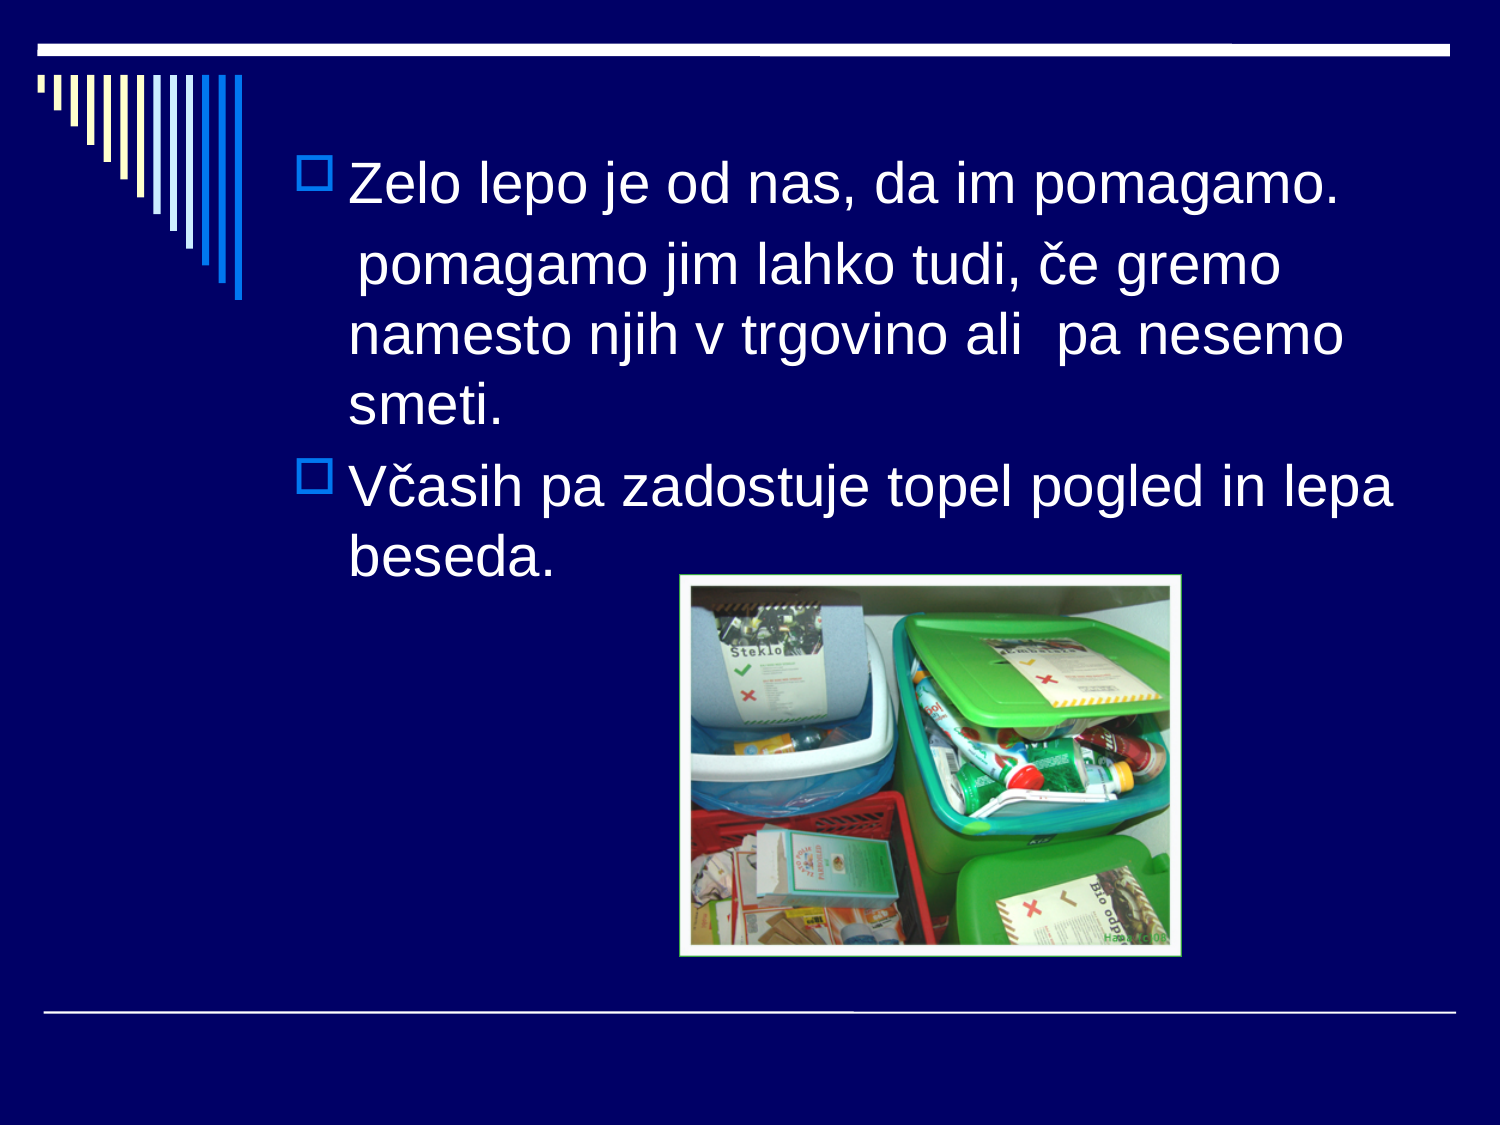

# Zelo lepo je od nas, da im pomagamo.
 pomagamo jim lahko tudi, če gremo namesto njih v trgovino ali pa nesemo smeti.
Včasih pa zadostuje topel pogled in lepa beseda.